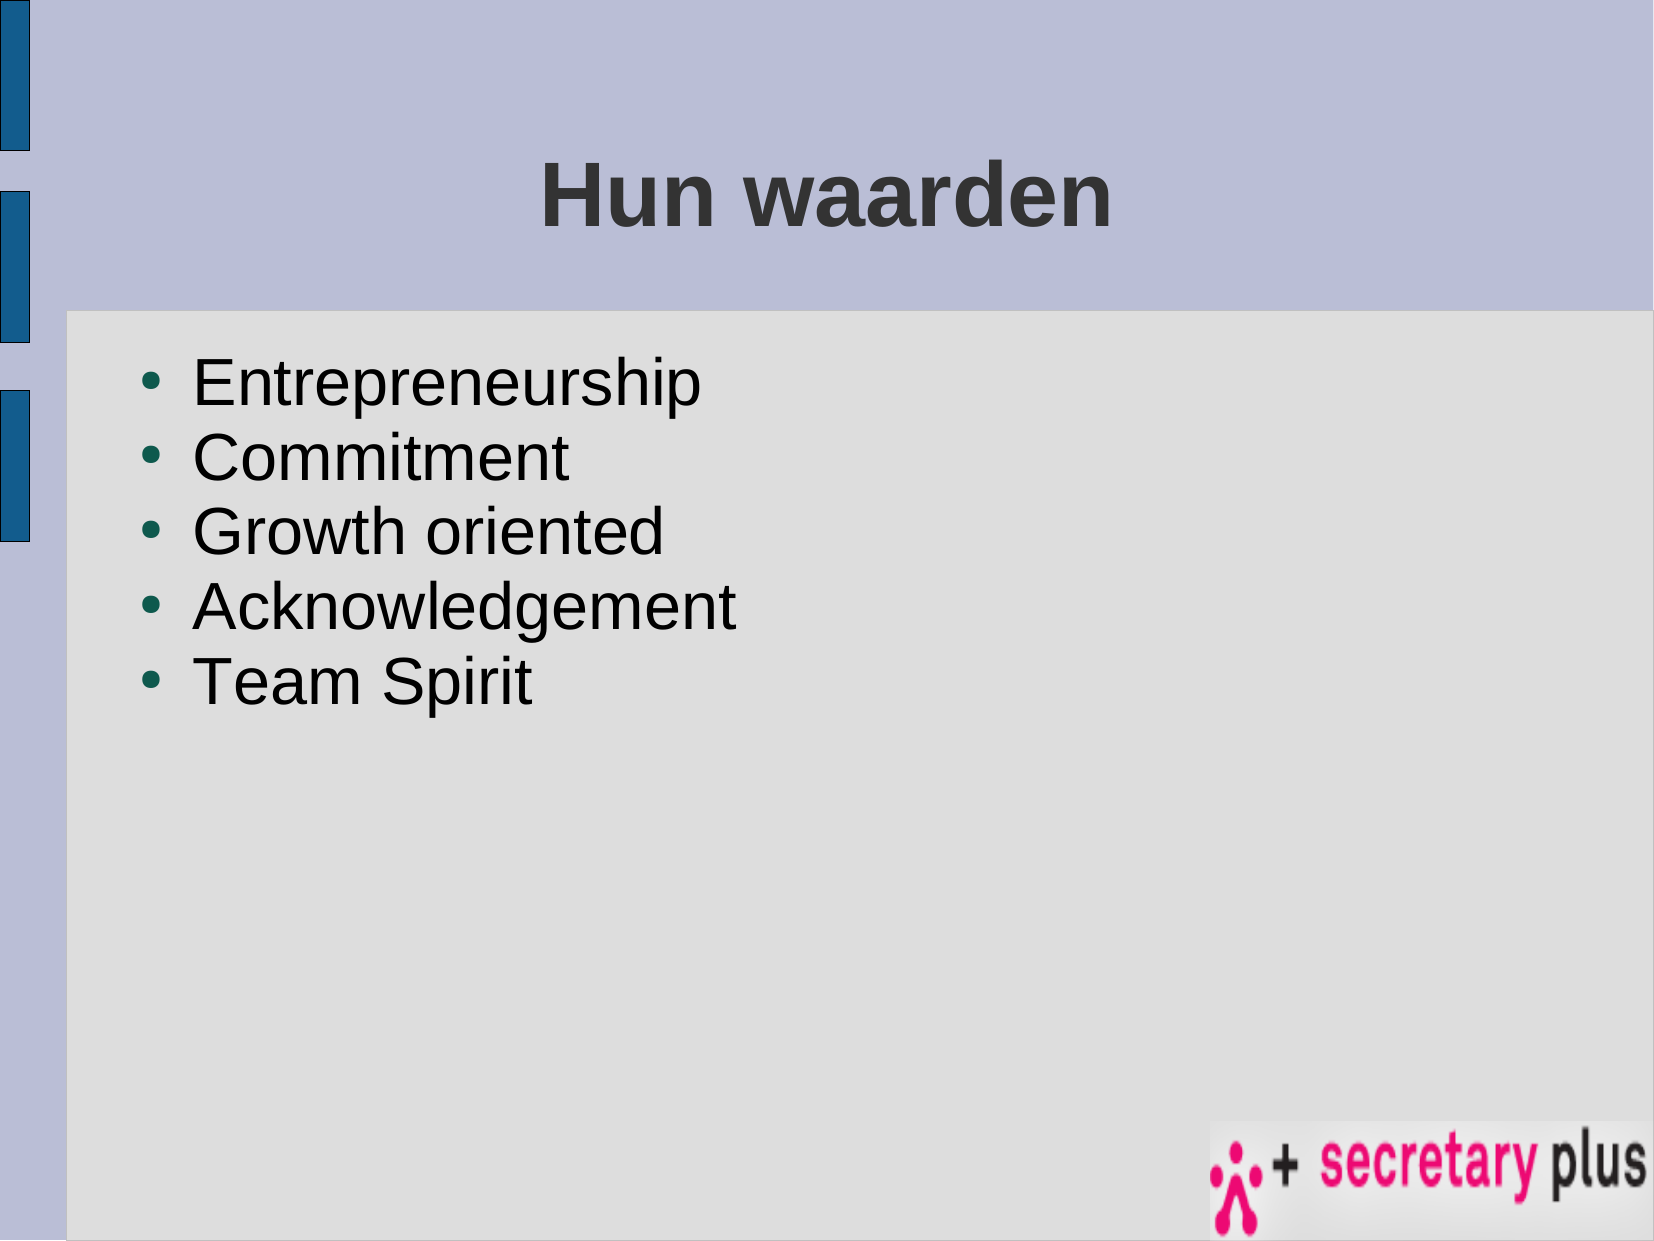

# Hun waarden
Entrepreneurship
Commitment
Growth oriented
Acknowledgement
Team Spirit